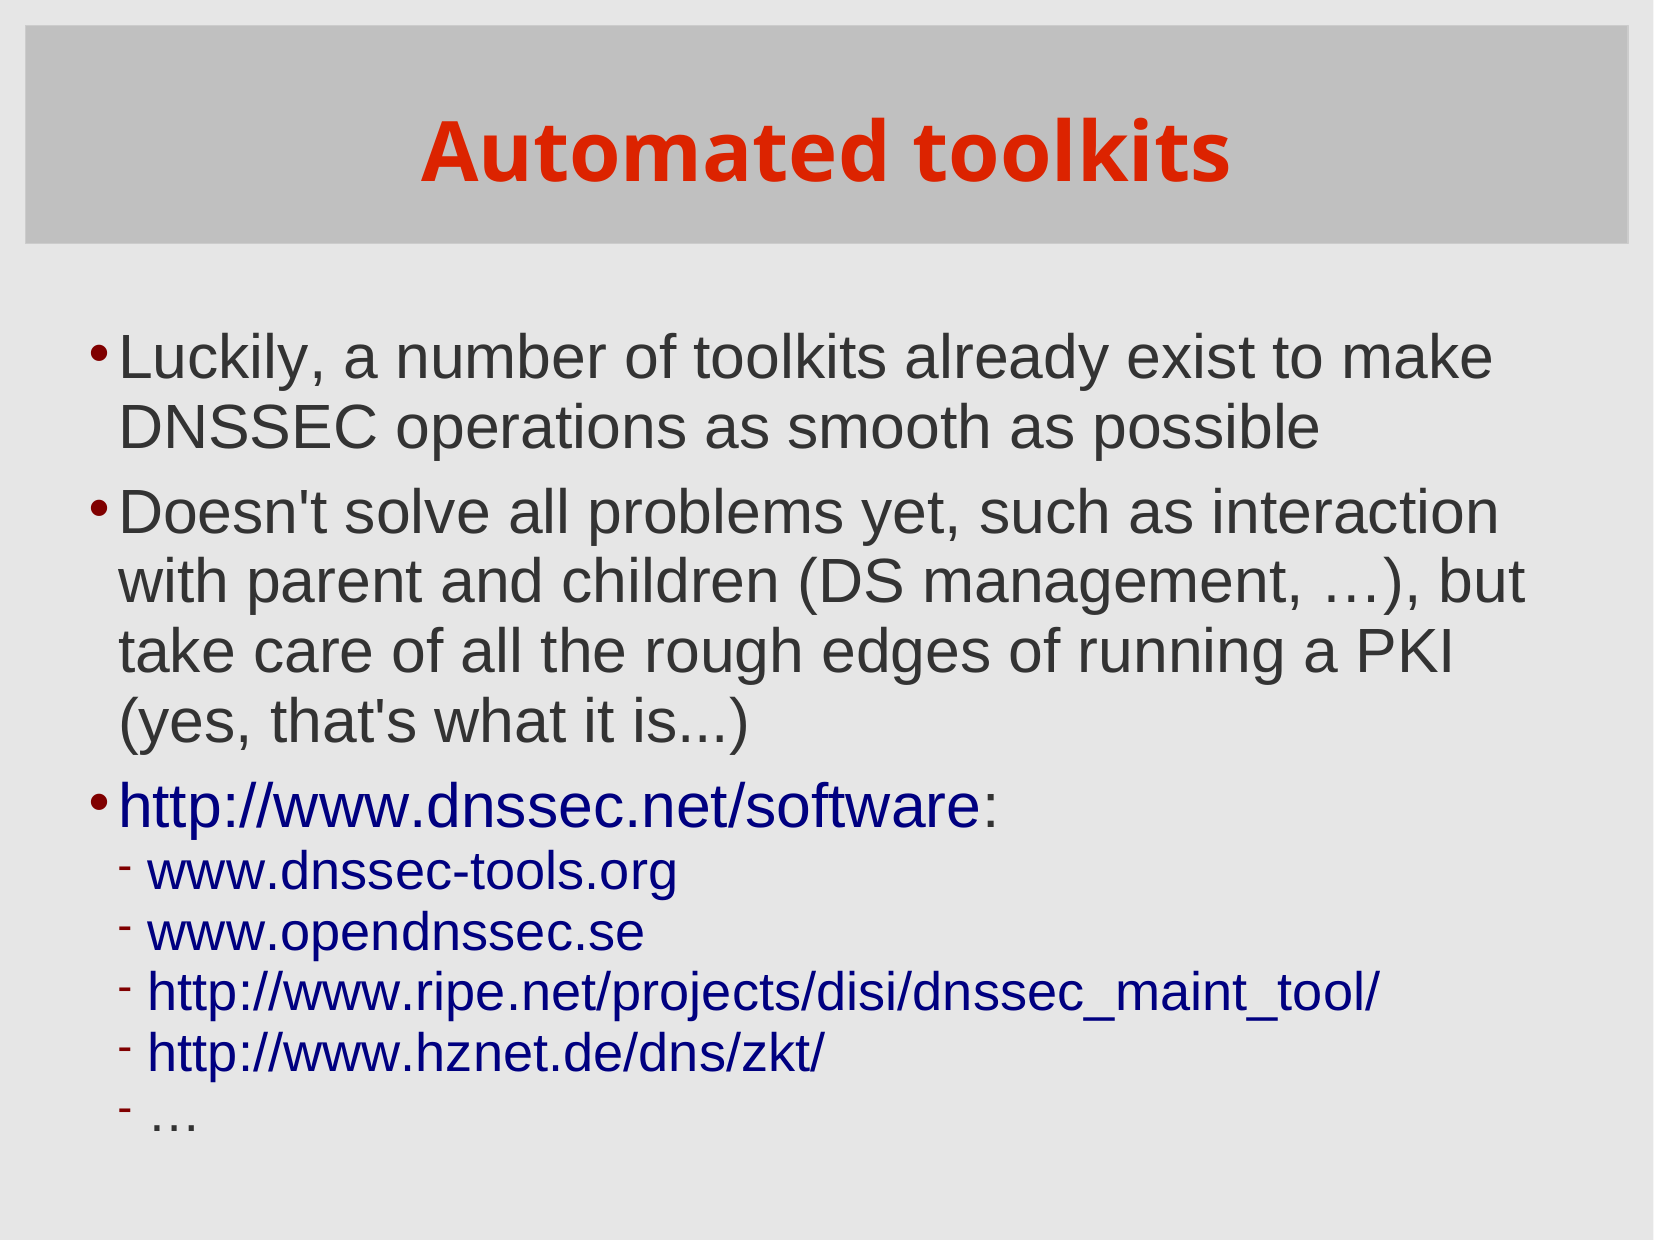

# Automated toolkits
Luckily, a number of toolkits already exist to make DNSSEC operations as smooth as possible
Doesn't solve all problems yet, such as interaction with parent and children (DS management, …), but take care of all the rough edges of running a PKI (yes, that's what it is...)
http://www.dnssec.net/software:
www.dnssec-tools.org
www.opendnssec.se
http://www.ripe.net/projects/disi/dnssec_maint_tool/
http://www.hznet.de/dns/zkt/
…